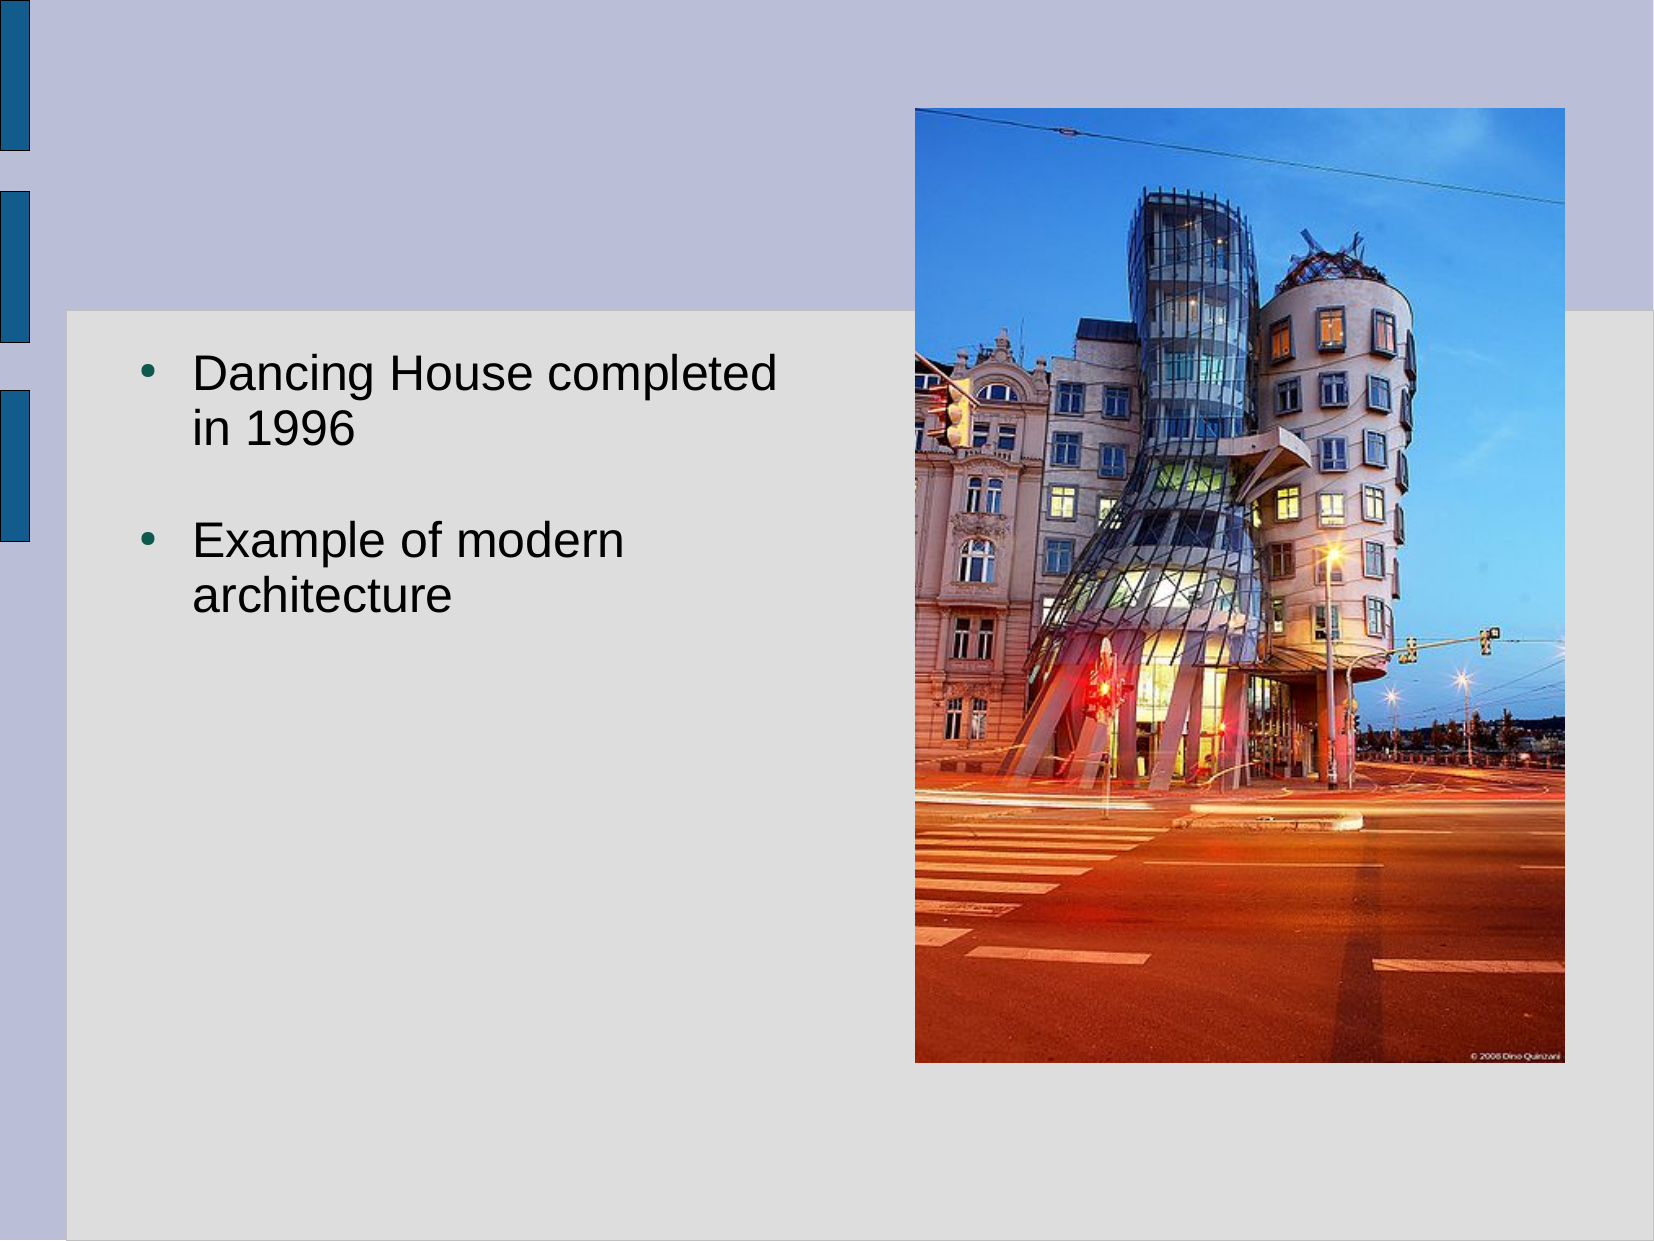

# Dancing House completed in 1996
Example of modern architecture